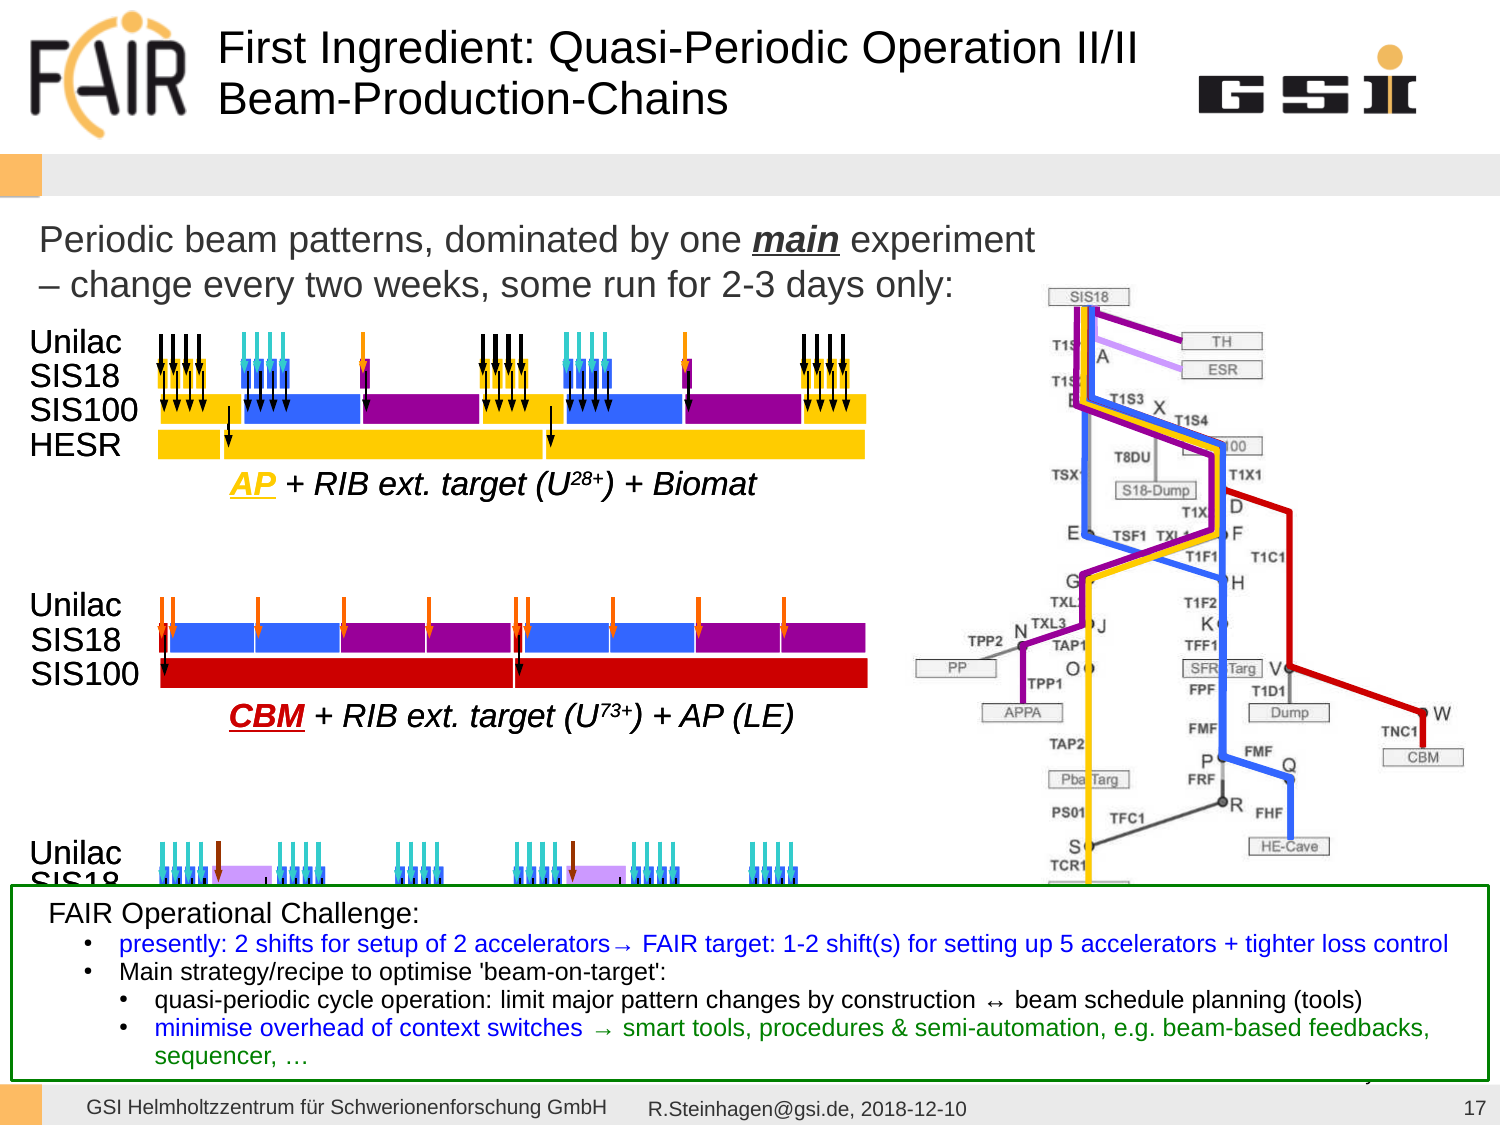

# First Ingredient: Quasi-Periodic Operation II/II Beam-Production-Chains
Periodic beam patterns, dominated by one main experiment 			– change every two weeks, some run for 2-3 days only:
Unilac
SIS18
SIS100
ESR
RIB ext. target (U28+) + ESR
Unilac
SIS18
SIS100
CBM + RIB ext. target (U73+) + AP (LE)
Unilac
SIS18
SIS100
HESR
AP + RIB ext. target (U28+) + Biomat
Unilac
SIS18
SIS100
HESR
AP + RIB ext. target (U28+) + Biomat
Unilac
SIS18
SIS100
CBM + RIB ext. target (U73+) + AP (LE)
Unilac
SIS18
SIS100
ESR
RIB ext. target (U28+) + ESR
FAIR Operational Challenge:
presently: 2 shifts for setup of 2 accelerators→ FAIR target: 1-2 shift(s) for setting up 5 accelerators + tighter loss control
Main strategy/recipe to optimise 'beam-on-target':
quasi-periodic cycle operation: limit major pattern changes by construction ↔ beam schedule planning (tools)
minimise overhead of context switches → smart tools, procedures & semi-automation, e.g. beam-based feedbacks, sequencer, …
courtesy D. Ondreka